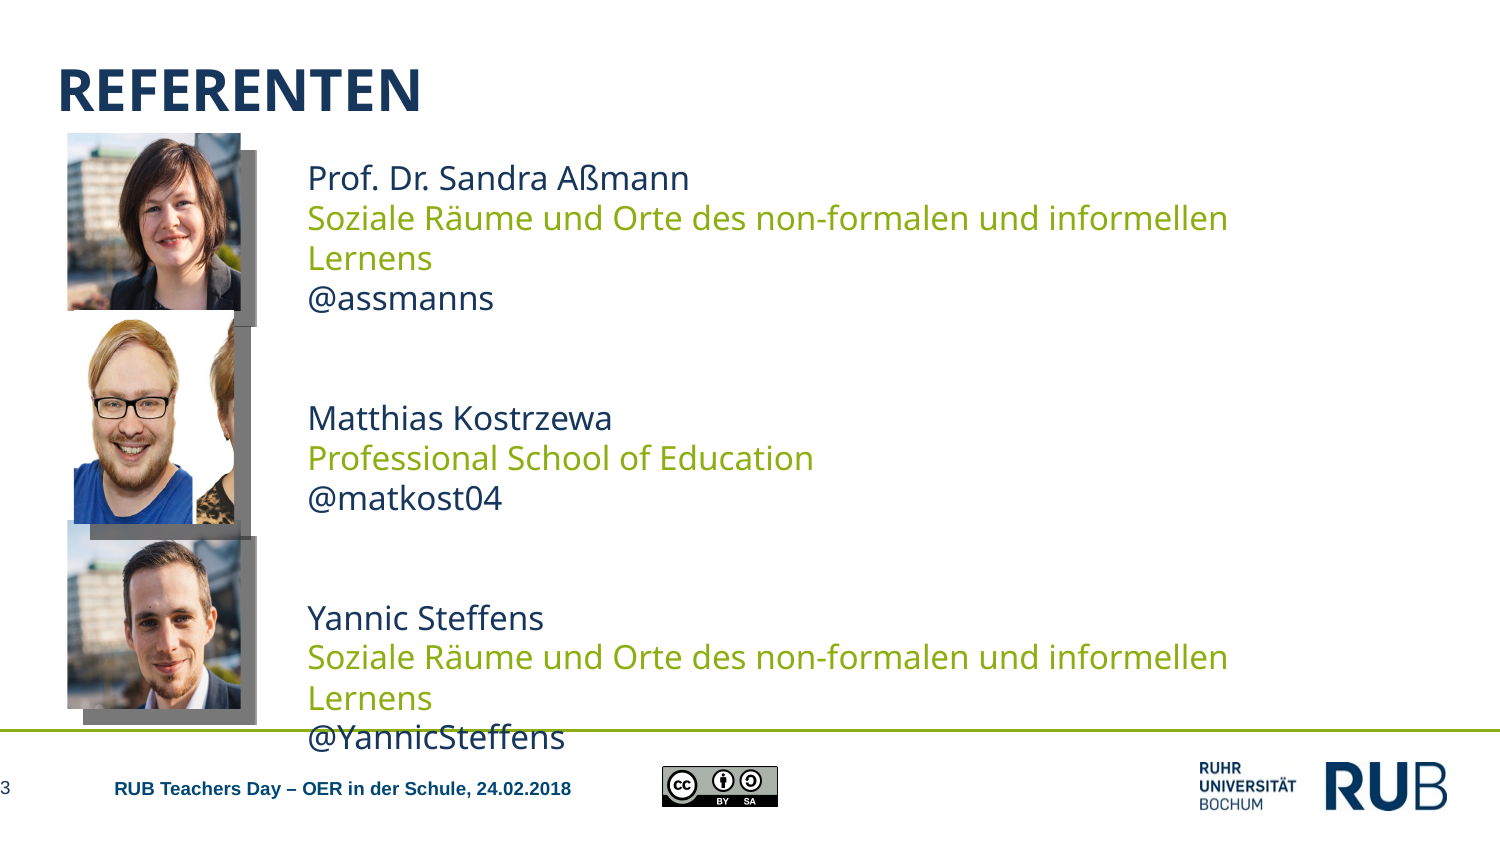

REFERENTEN
Prof. Dr. Sandra Aßmann
Soziale Räume und Orte des non-formalen und informellen Lernens
@assmanns
Matthias Kostrzewa
Professional School of Education
@matkost04
Yannic Steffens
Soziale Räume und Orte des non-formalen und informellen Lernens
@YannicSteffens
RUB Teachers Day – OER in der Schule, 24.02.2018